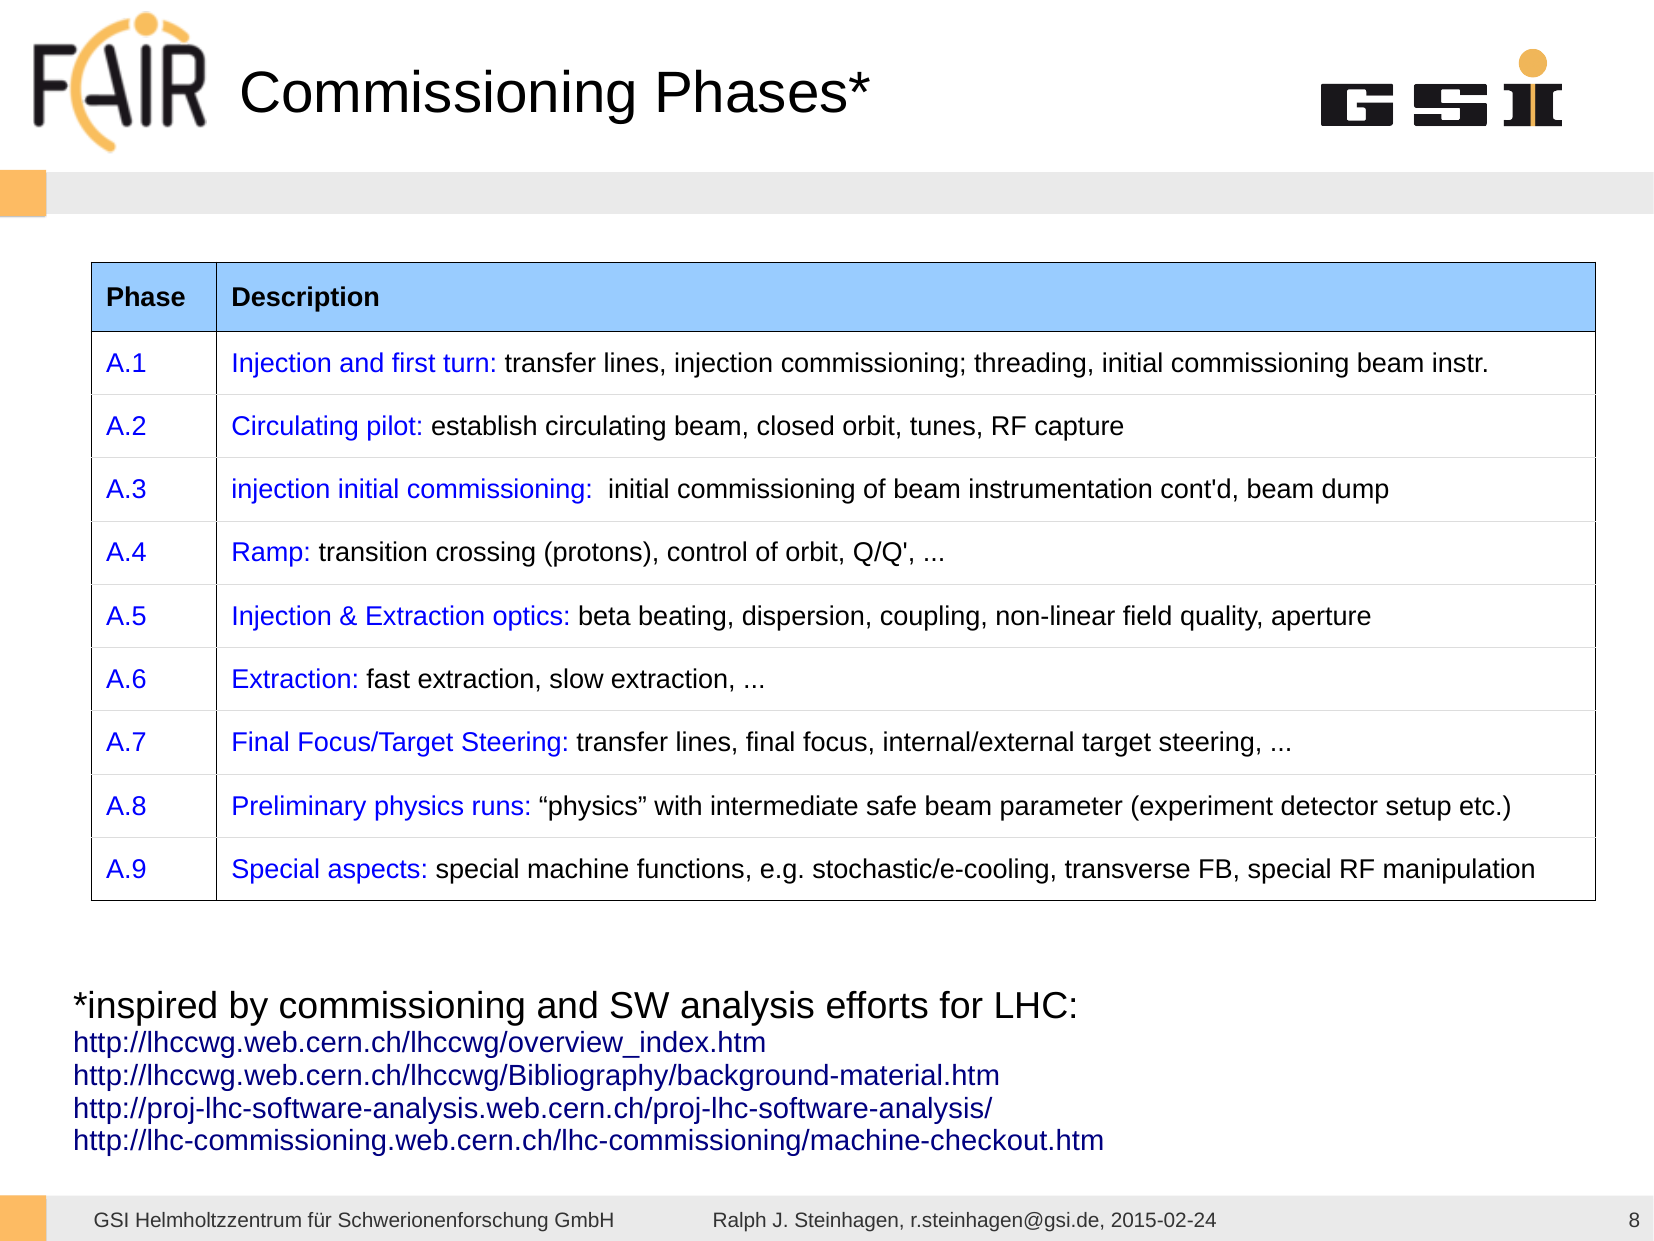

# Commissioning Phases*
| Phase | Description |
| --- | --- |
| A.1 | Injection and first turn: transfer lines, injection commissioning; threading, initial commissioning beam instr. |
| A.2 | Circulating pilot: establish circulating beam, closed orbit, tunes, RF capture |
| A.3 | injection initial commissioning:  initial commissioning of beam instrumentation cont'd, beam dump |
| A.4 | Ramp: transition crossing (protons), control of orbit, Q/Q', ... |
| A.5 | Injection & Extraction optics: beta beating, dispersion, coupling, non-linear field quality, aperture |
| A.6 | Extraction: fast extraction, slow extraction, ... |
| A.7 | Final Focus/Target Steering: transfer lines, final focus, internal/external target steering, ... |
| A.8 | Preliminary physics runs: “physics” with intermediate safe beam parameter (experiment detector setup etc.) |
| A.9 | Special aspects: special machine functions, e.g. stochastic/e-cooling, transverse FB, special RF manipulation |
*inspired by commissioning and SW analysis efforts for LHC:
http://lhccwg.web.cern.ch/lhccwg/overview_index.htm
http://lhccwg.web.cern.ch/lhccwg/Bibliography/background-material.htm
http://proj-lhc-software-analysis.web.cern.ch/proj-lhc-software-analysis/
http://lhc-commissioning.web.cern.ch/lhc-commissioning/machine-checkout.htm